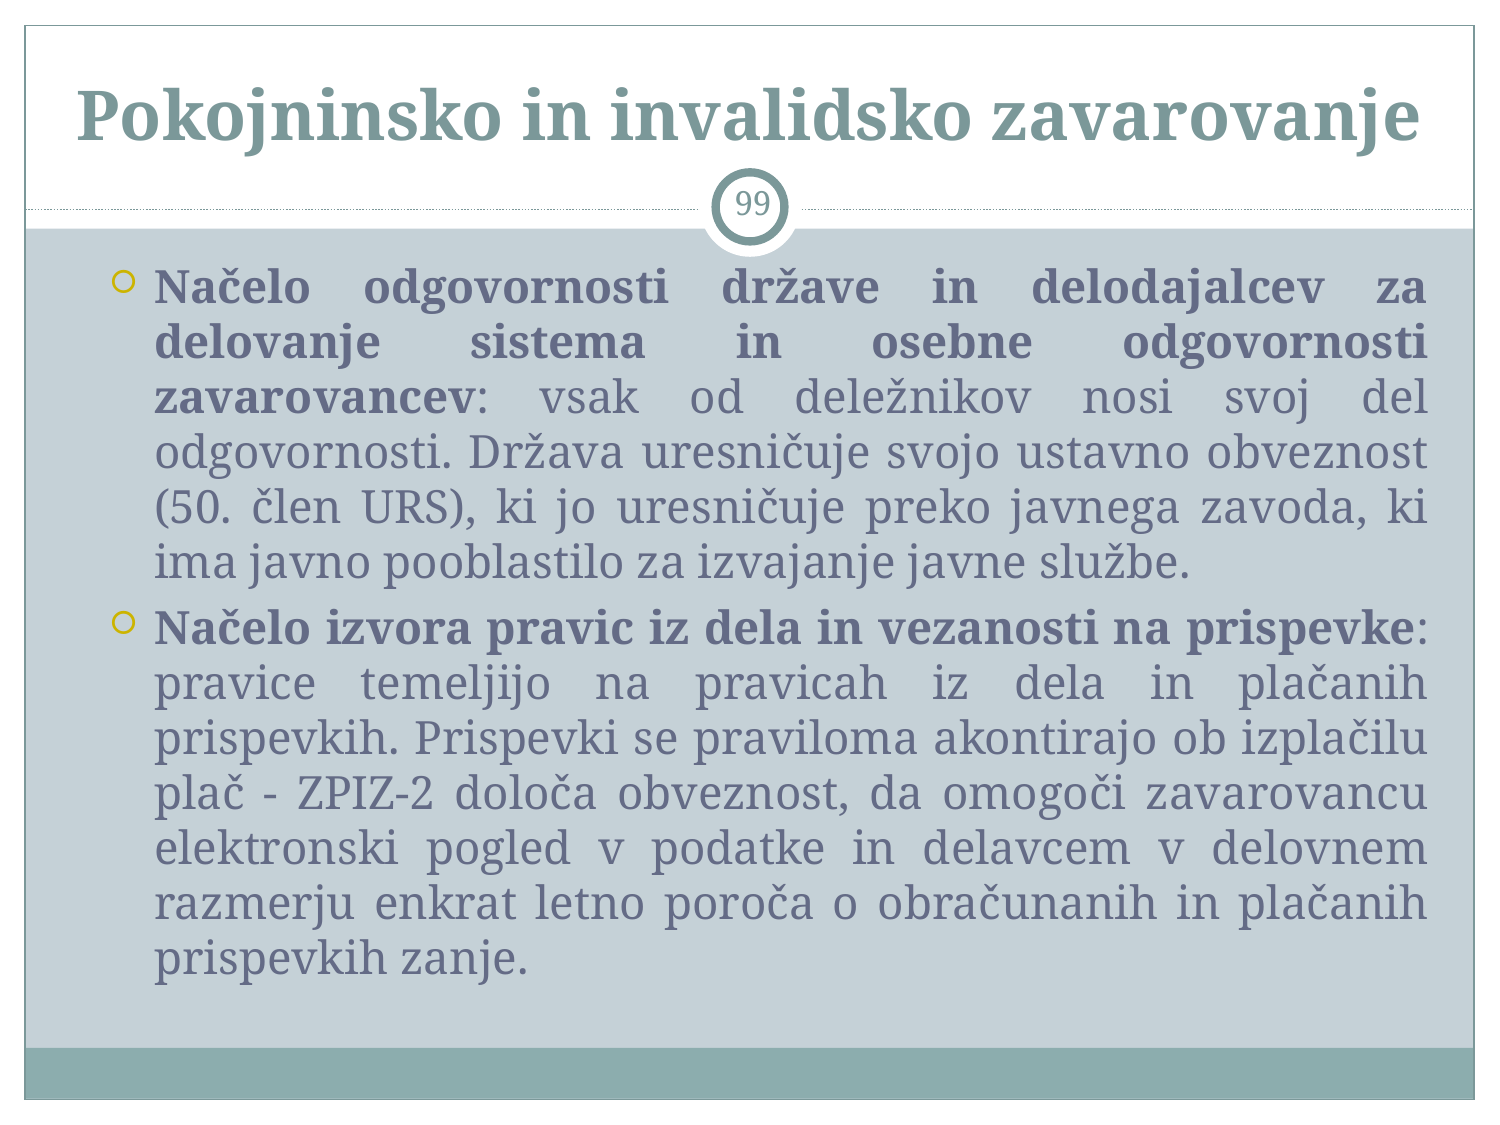

# Pokojninsko in invalidsko zavarovanje
Načelo odgovornosti države in delodajalcev za delovanje sistema in osebne odgovornosti zavarovancev: vsak od deležnikov nosi svoj del odgovornosti. Država uresničuje svojo ustavno obveznost (50. člen URS), ki jo uresničuje preko javnega zavoda, ki ima javno pooblastilo za izvajanje javne službe.
Načelo izvora pravic iz dela in vezanosti na prispevke: pravice temeljijo na pravicah iz dela in plačanih prispevkih. Prispevki se praviloma akontirajo ob izplačilu plač - ZPIZ-2 določa obveznost, da omogoči zavarovancu elektronski pogled v podatke in delavcem v delovnem razmerju enkrat letno poroča o obračunanih in plačanih prispevkih zanje.